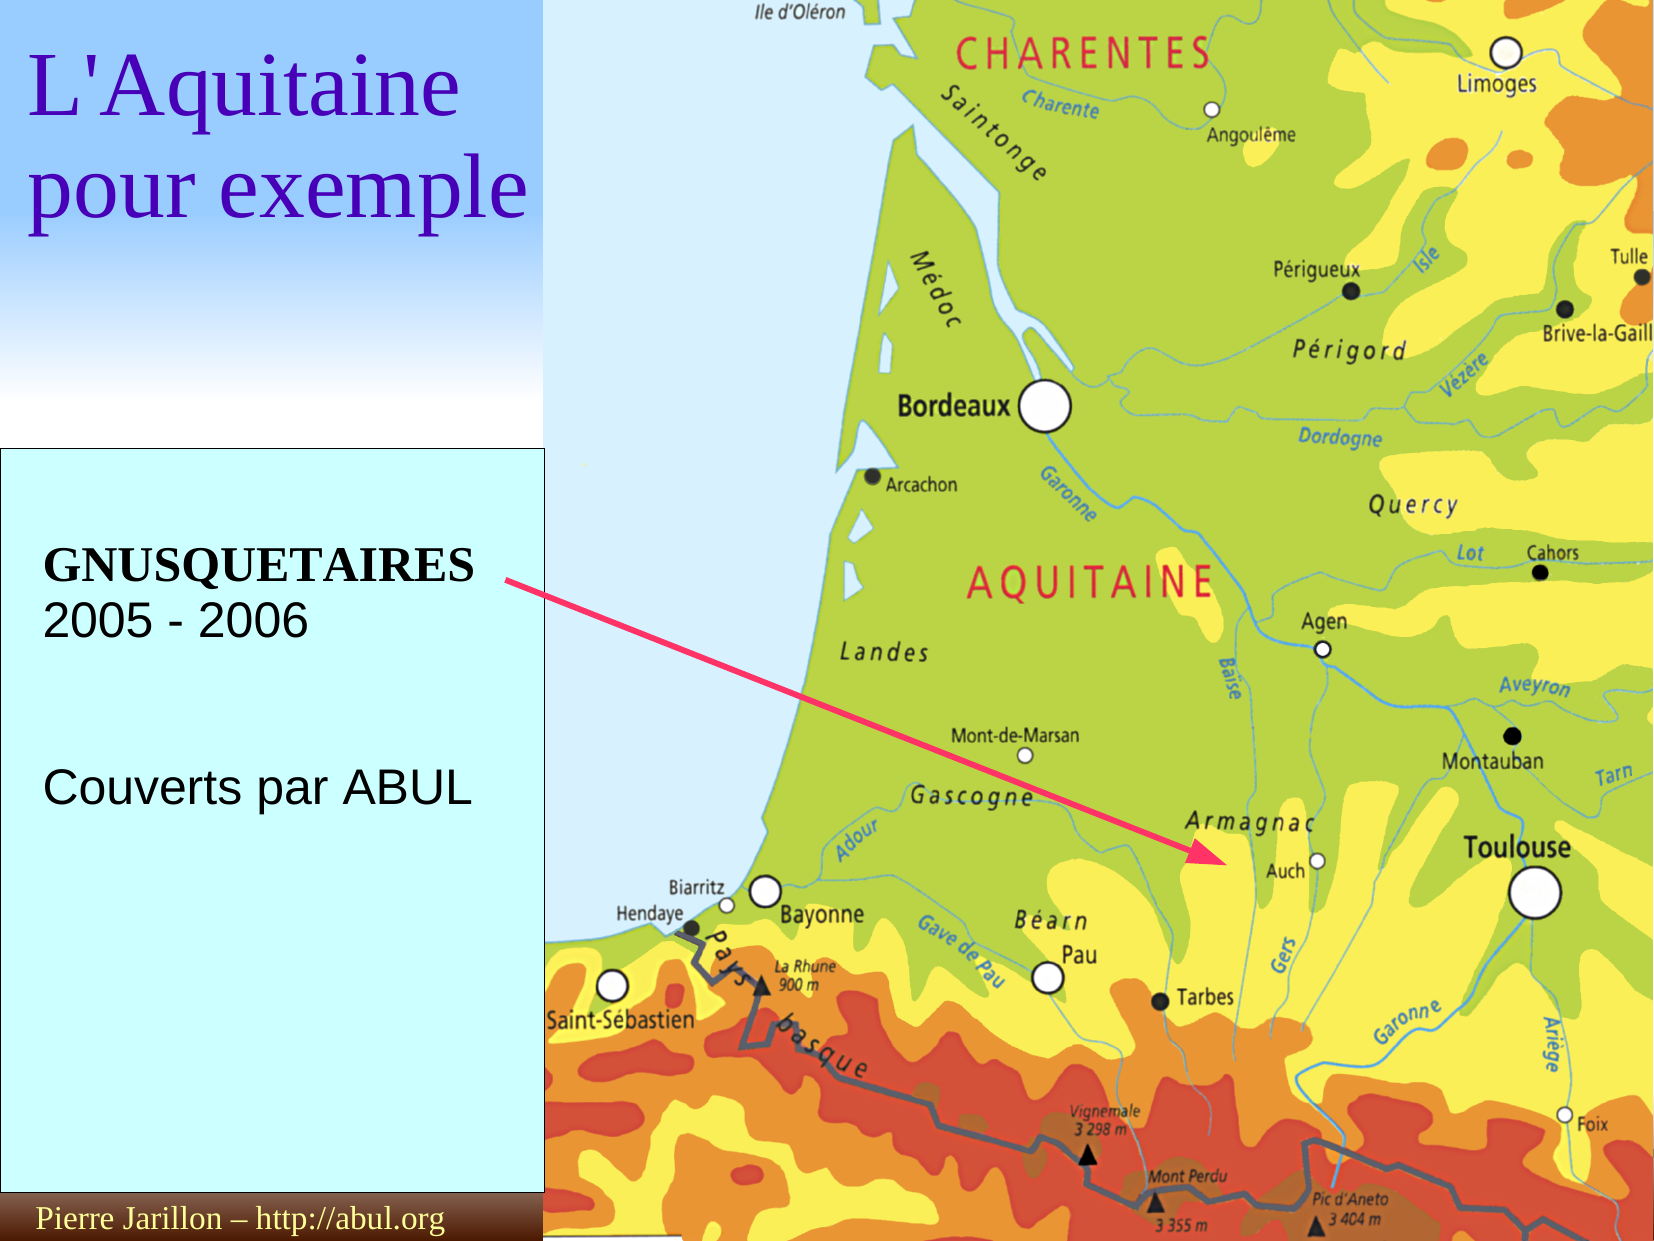

# L'Aquitaine pour exemple
GNUSQUETAIRES
2005 - 2006
Couverts par ABUL